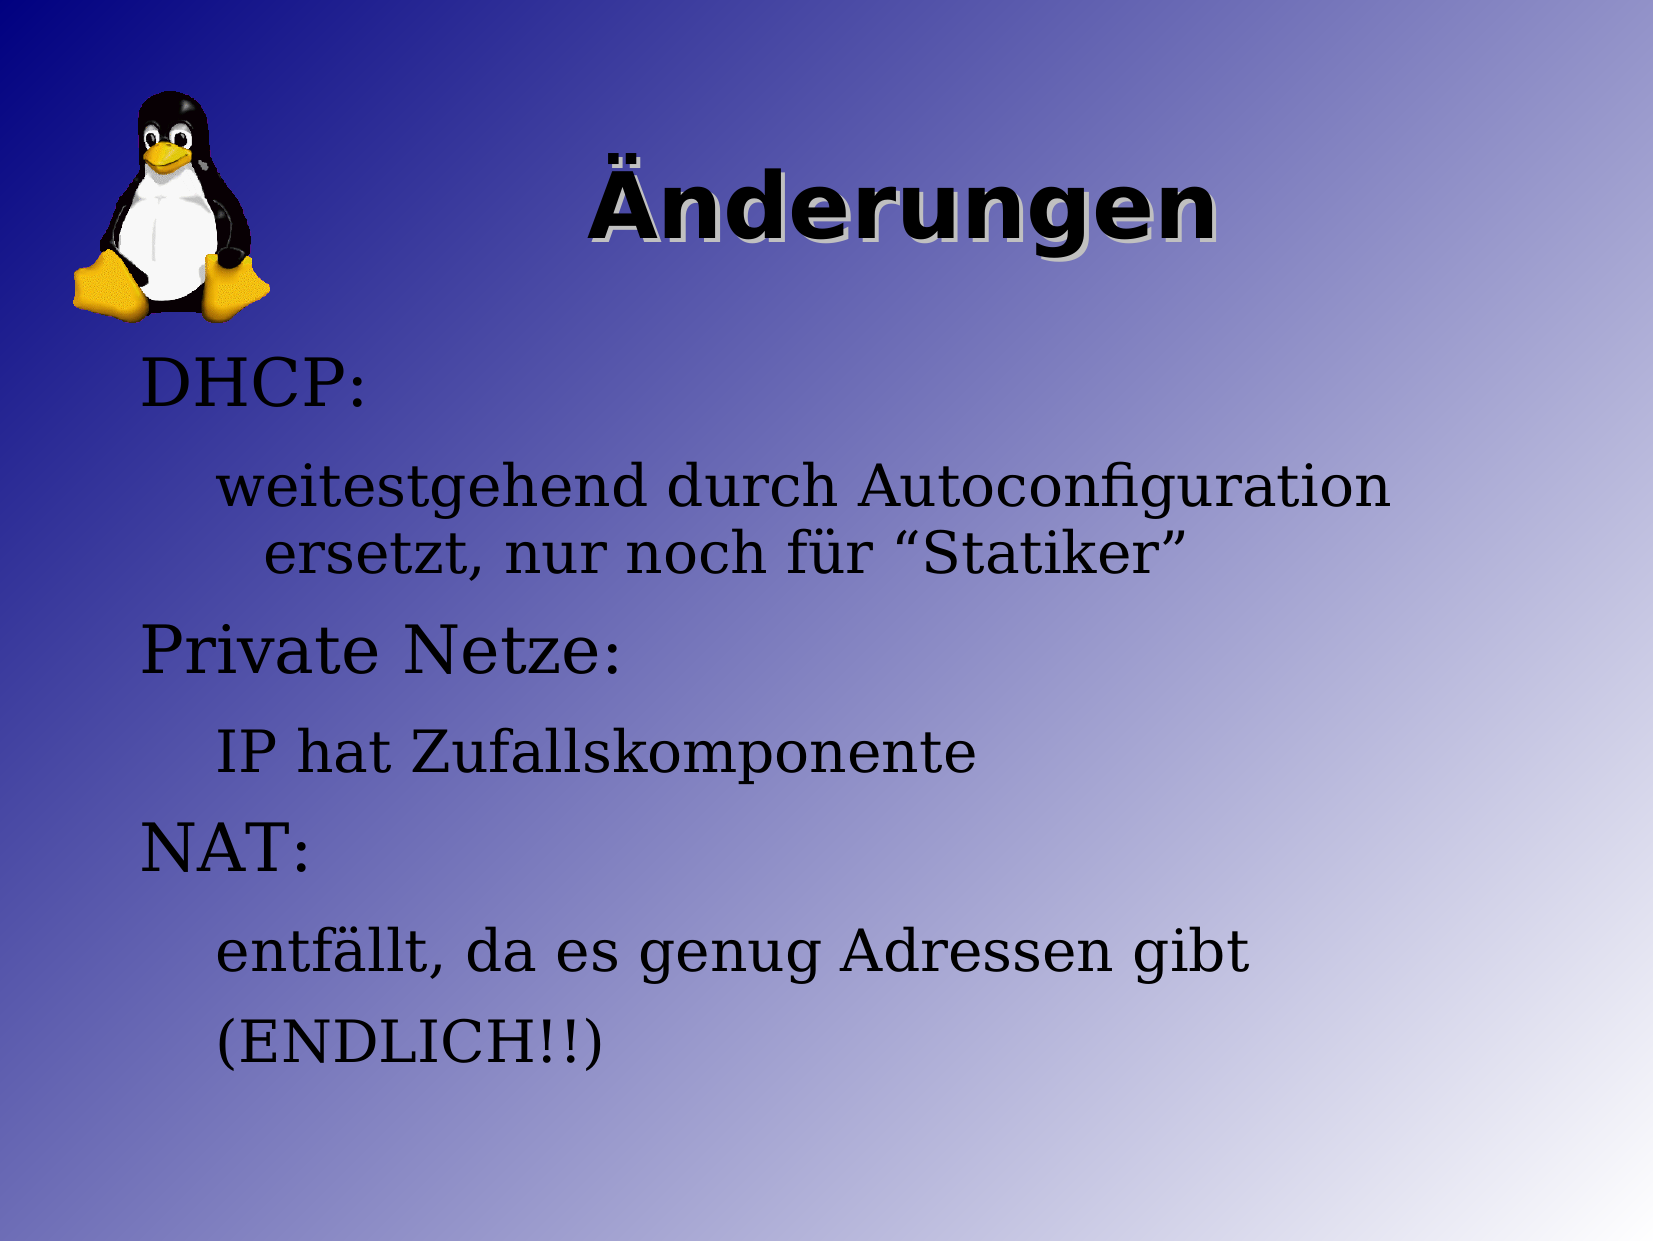

# Änderungen
DHCP:
weitestgehend durch Autoconfiguration ersetzt, nur noch für “Statiker”
Private Netze:
IP hat Zufallskomponente
NAT:
entfällt, da es genug Adressen gibt
(ENDLICH!!)